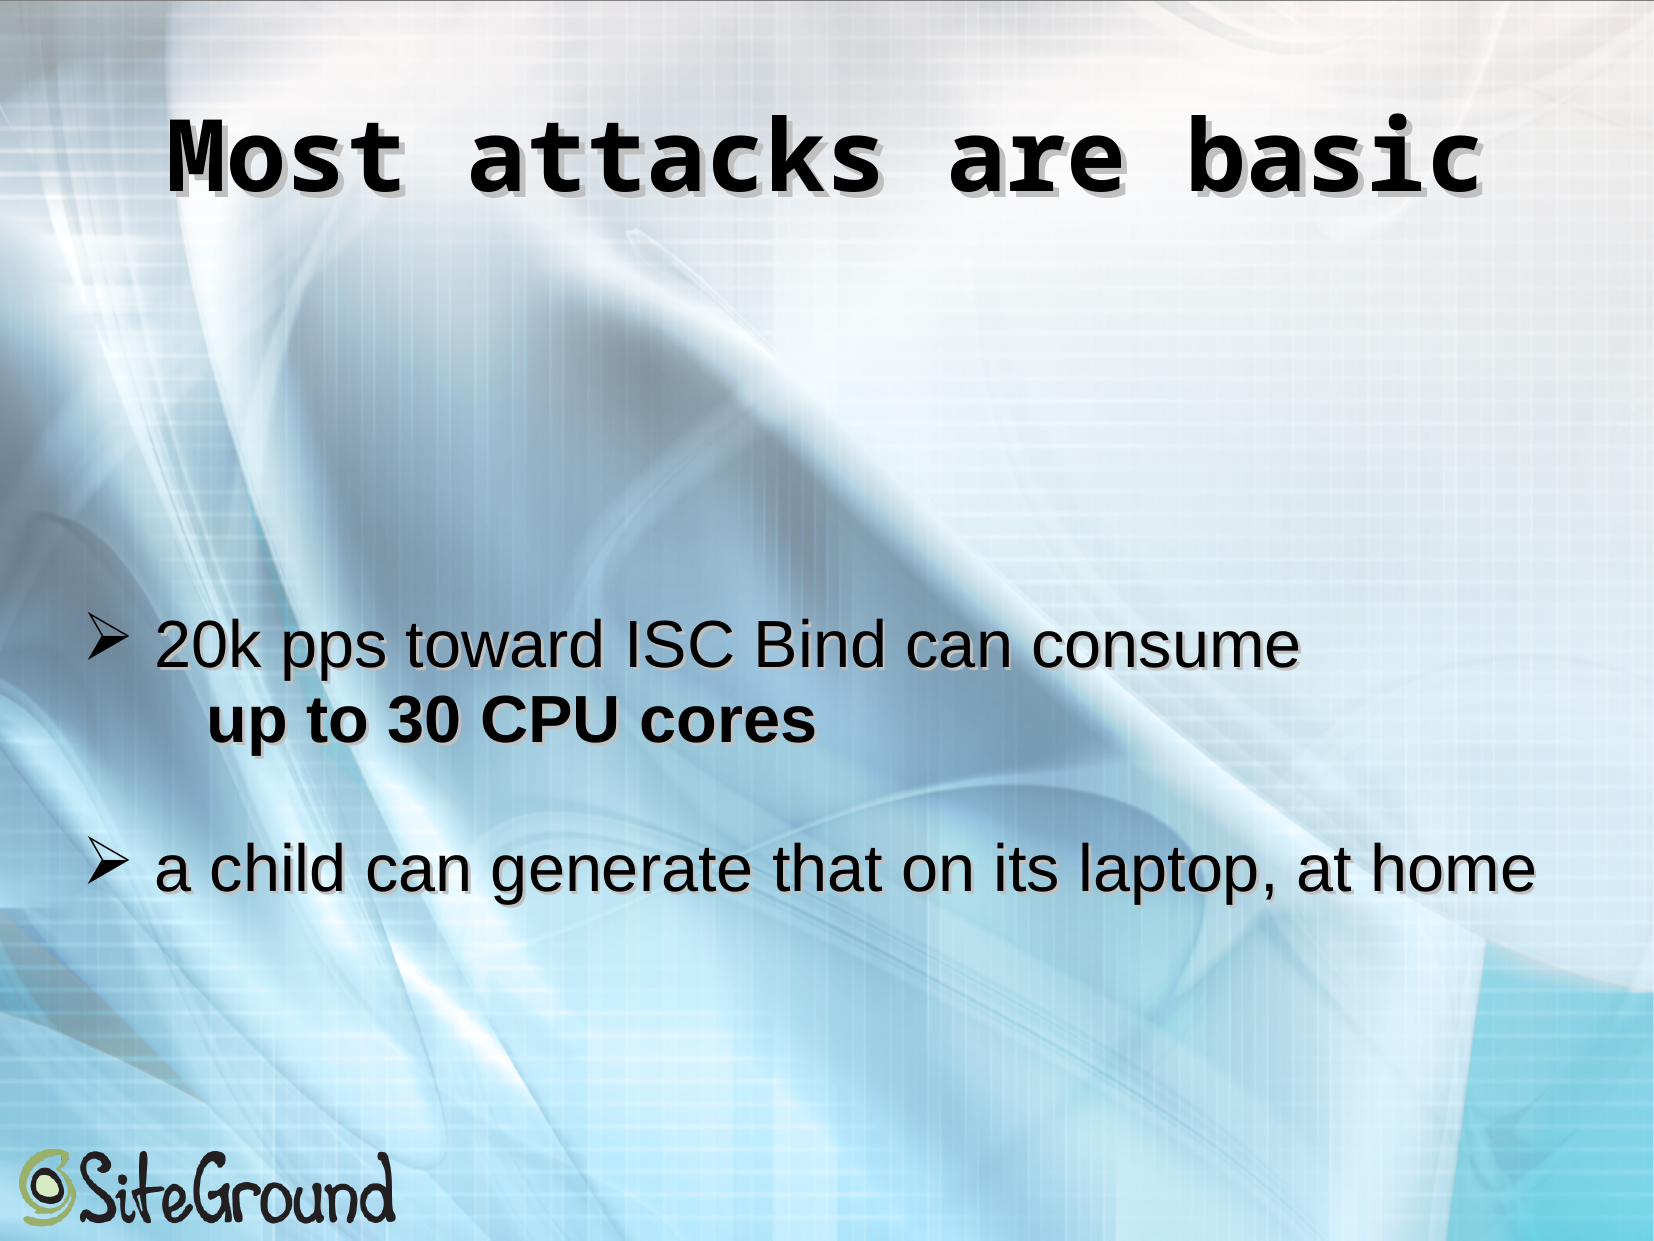

# Most attacks are basic
 20k pps toward ISC Bind can consume
up to 30 CPU cores
 a child can generate that on its laptop, at home